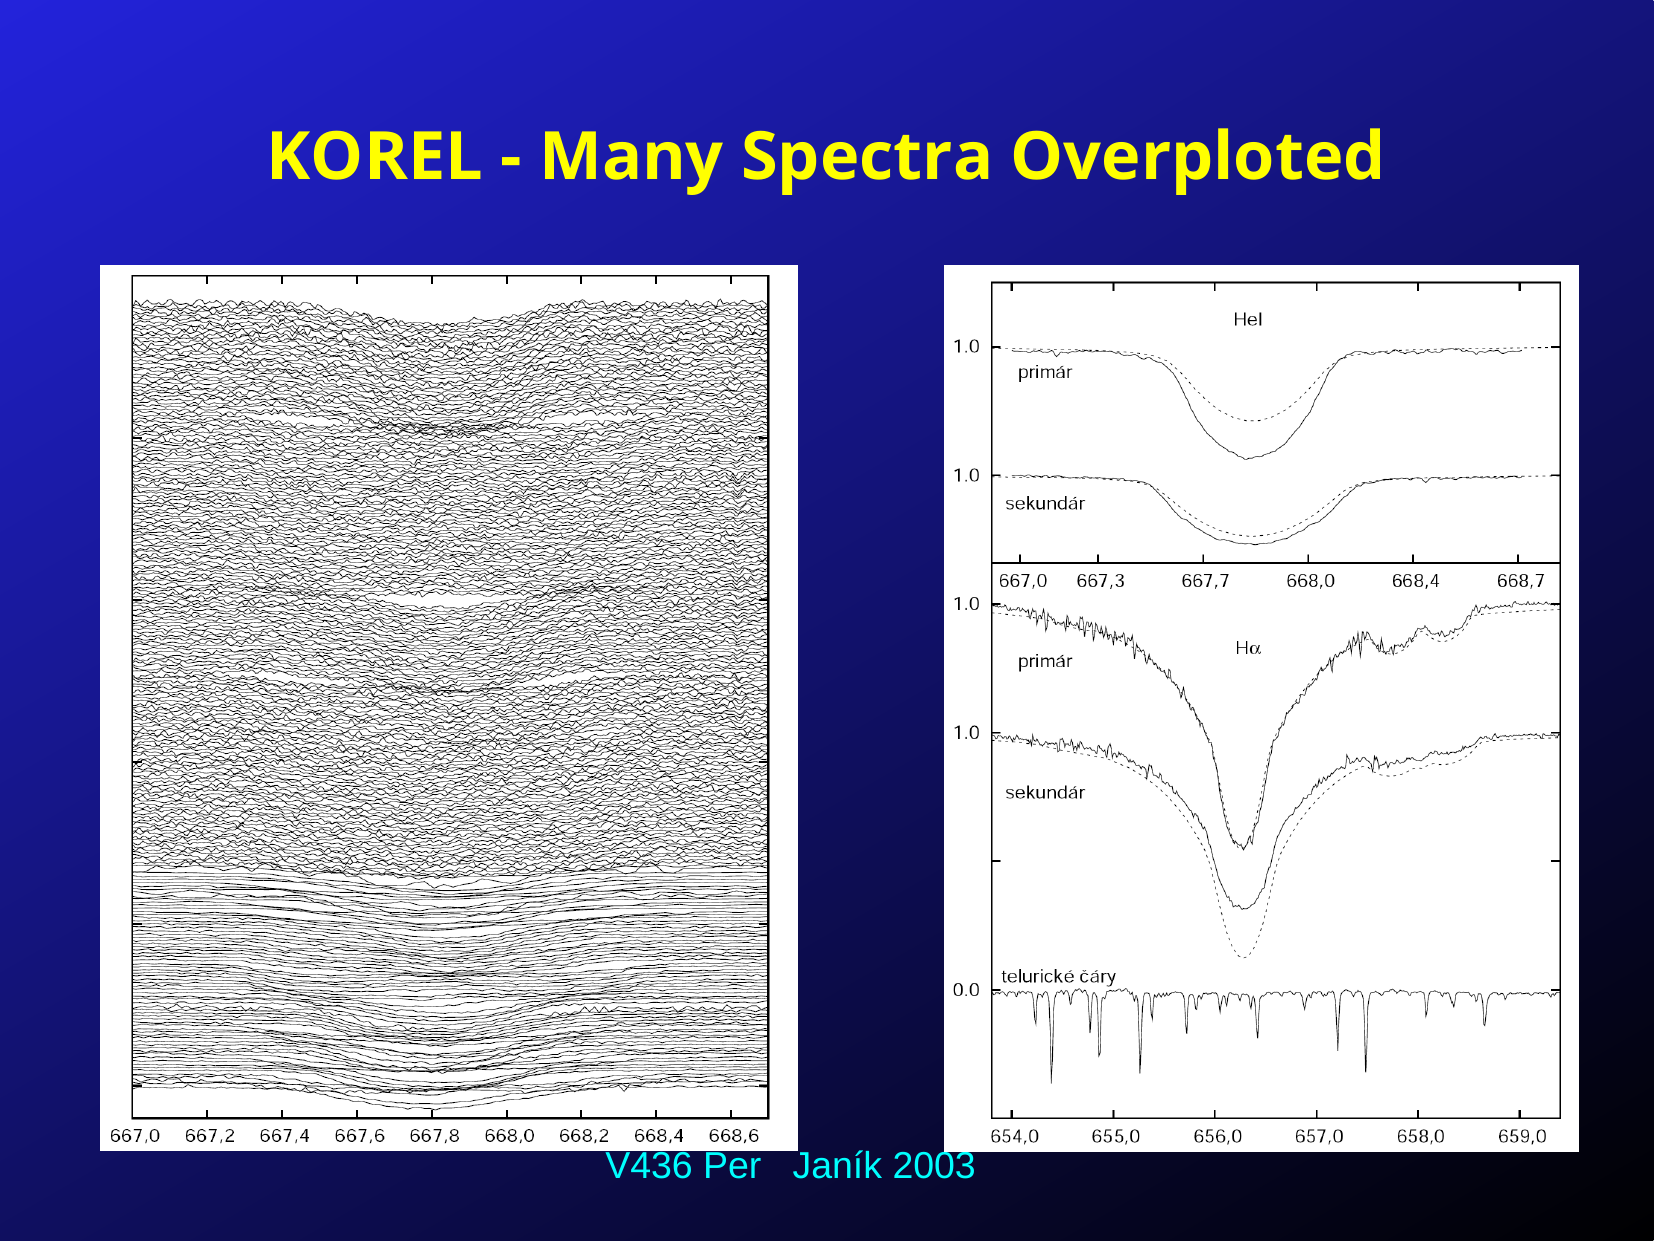

# KOREL - Many Spectra Overploted
V436 Per Janík 2003